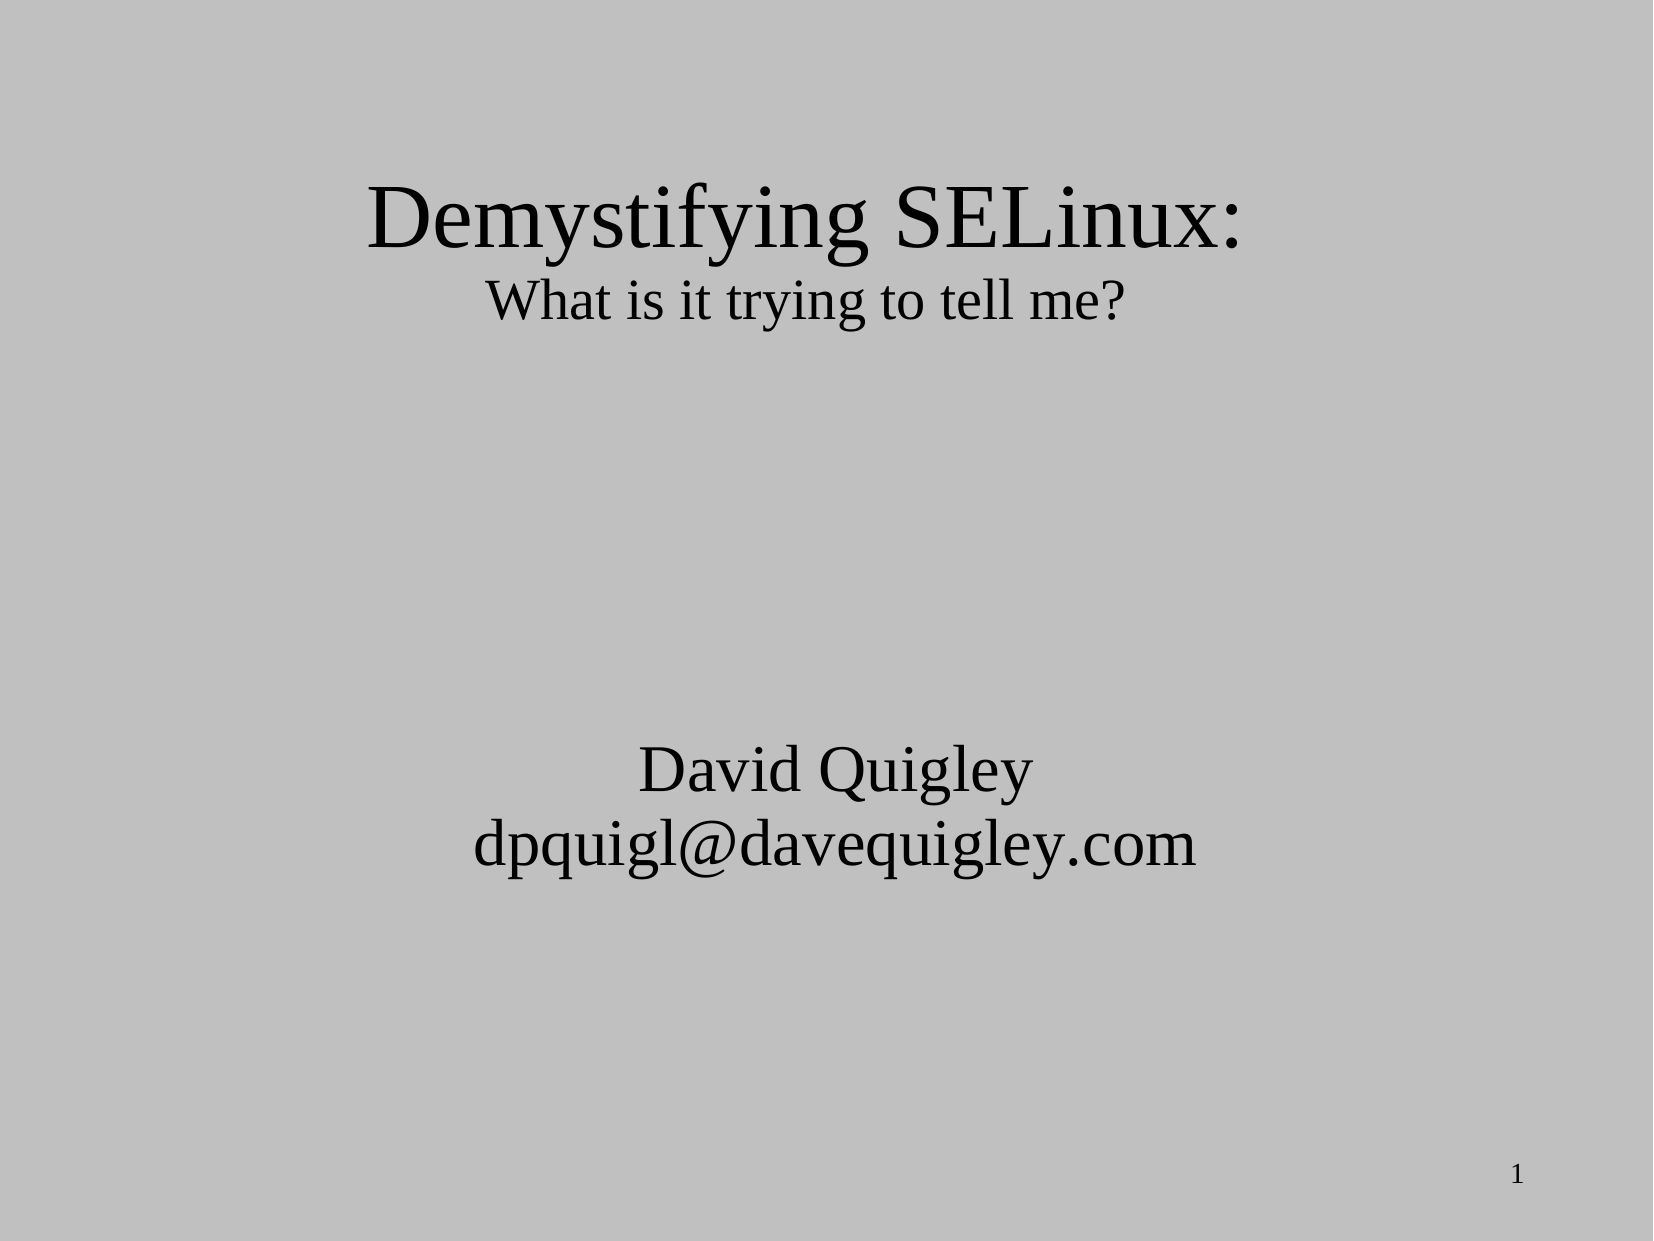

# Demystifying SELinux: What is it trying to tell me?
David Quigley
dpquigl@davequigley.com